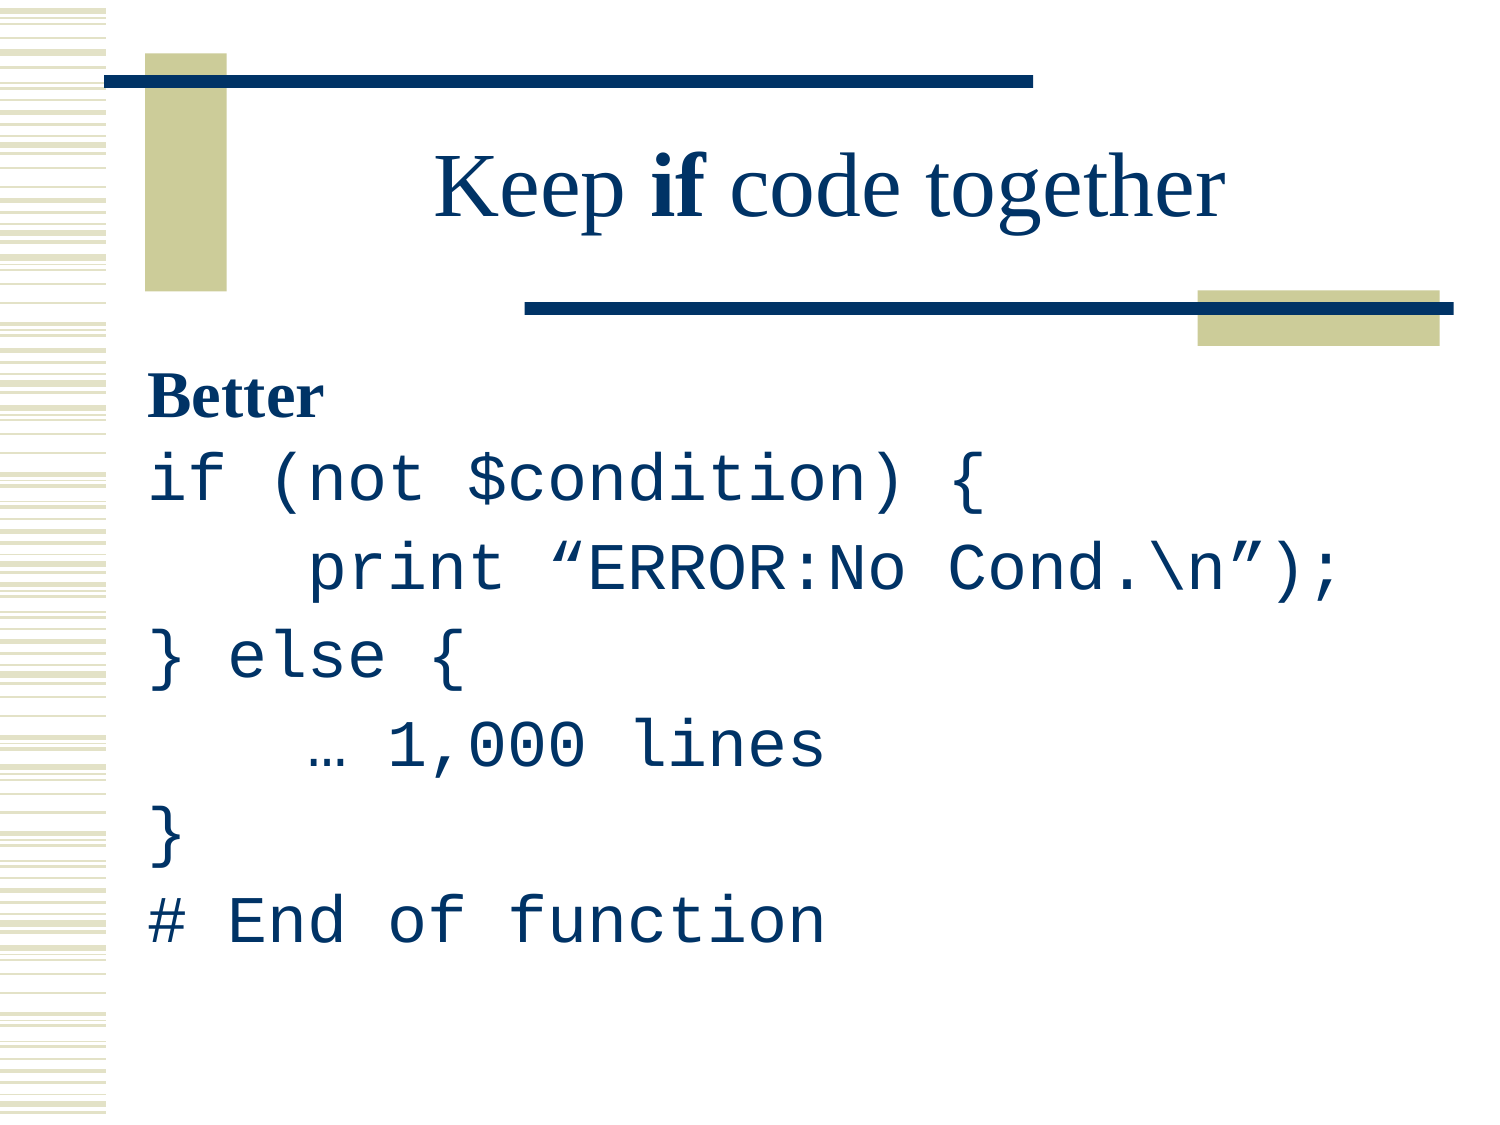

# Keep if code together
Better
if (not $condition) {
 print “ERROR:No Cond.\n”);
} else {
 … 1,000 lines
}
# End of function